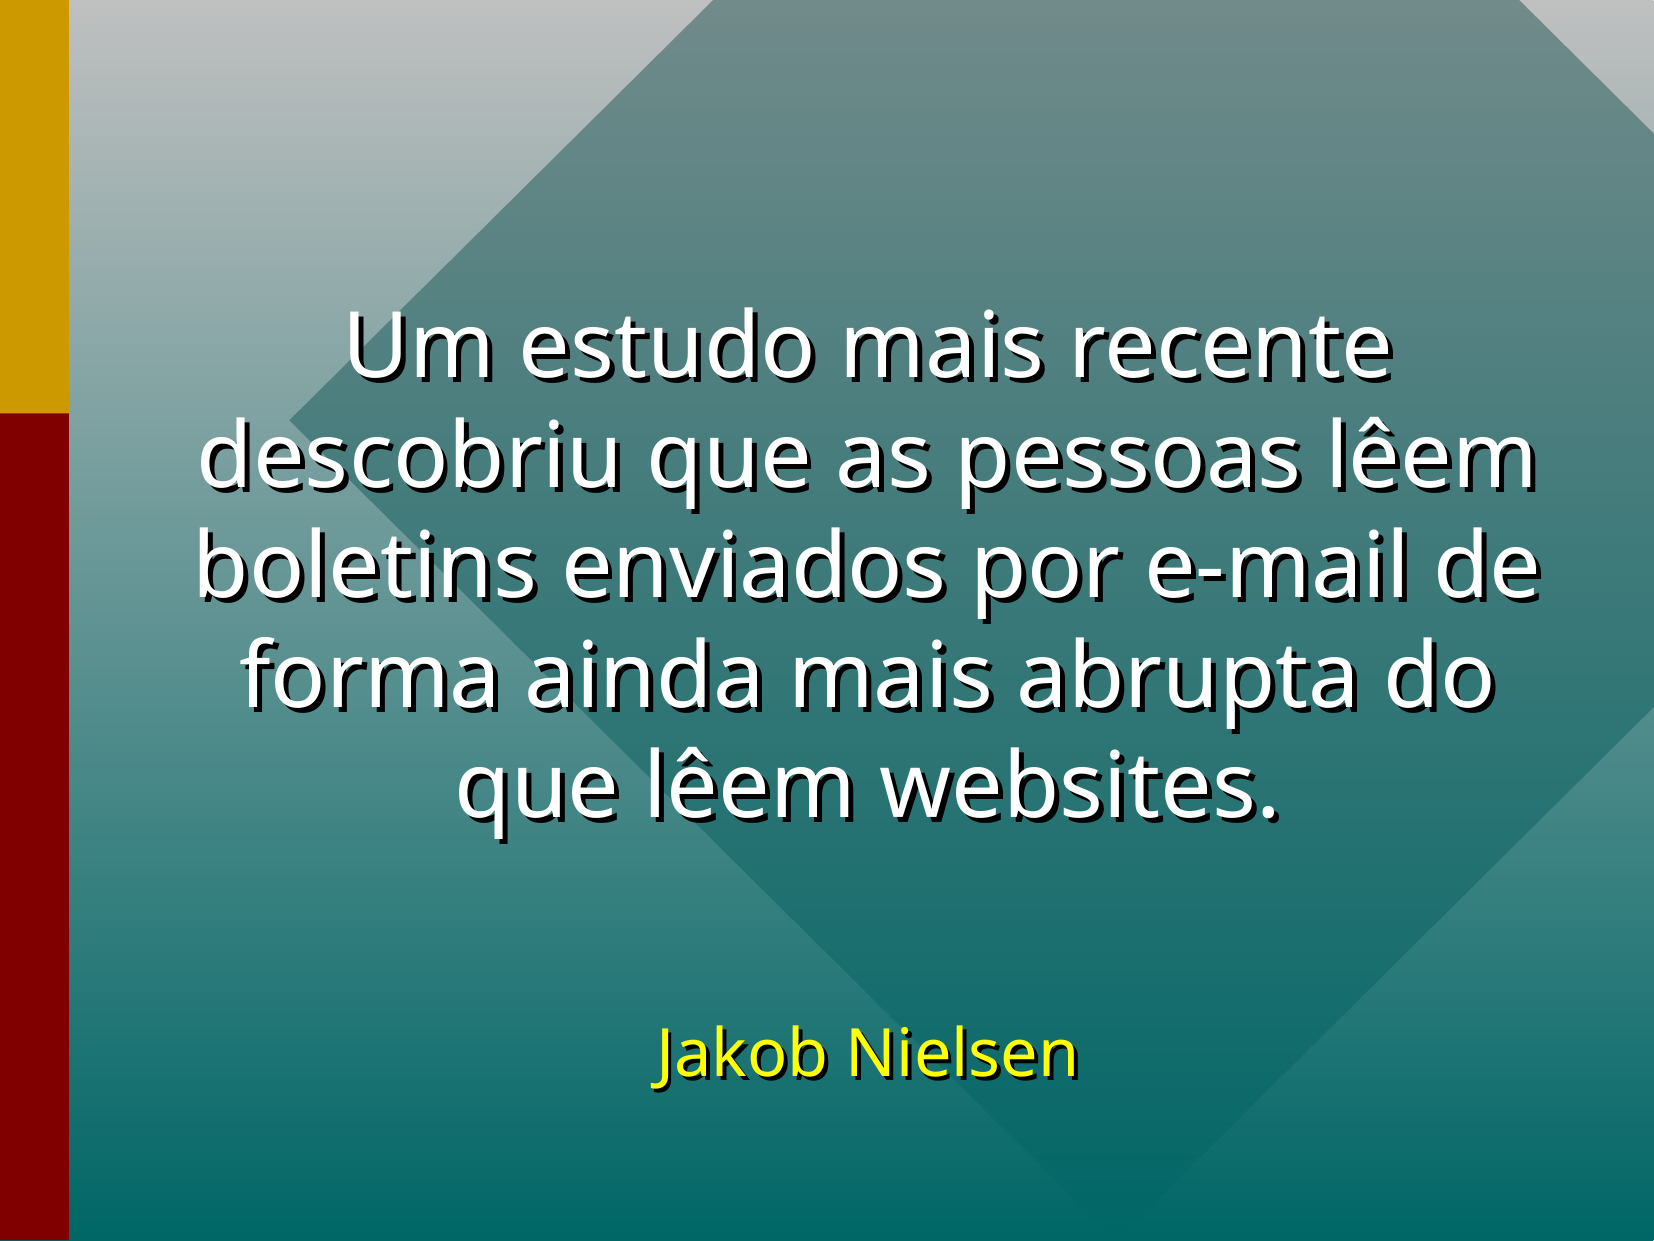

# Um estudo mais recente descobriu que as pessoas lêem boletins enviados por e-mail de forma ainda mais abrupta do que lêem websites.
Jakob Nielsen